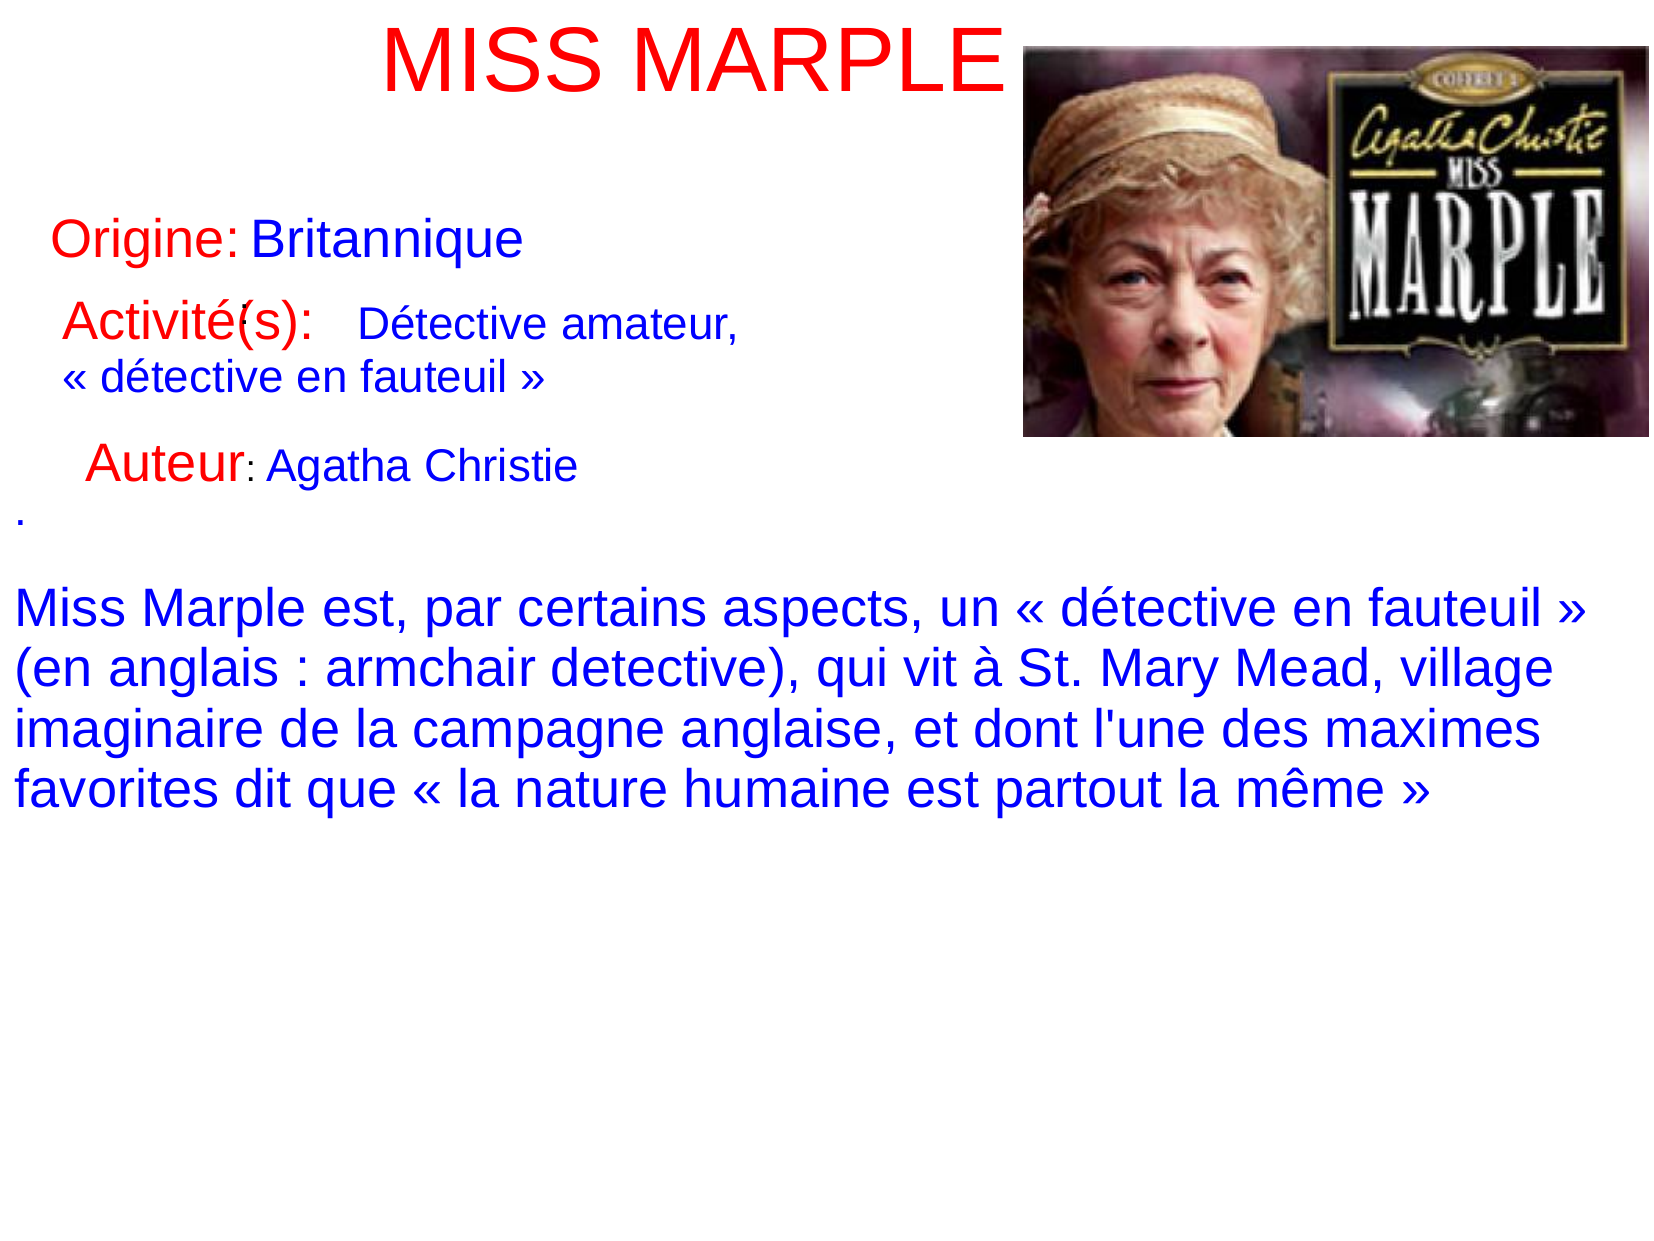

MISS MARPLE
Origine: Britannique
Activité(s): 	Détective amateur,
« détective en fauteuil »
:
Auteur: Agatha Christie
.
Miss Marple est, par certains aspects, un « détective en fauteuil » (en anglais : armchair detective), qui vit à St. Mary Mead, village imaginaire de la campagne anglaise, et dont l'une des maximes favorites dit que « la nature humaine est partout la même »